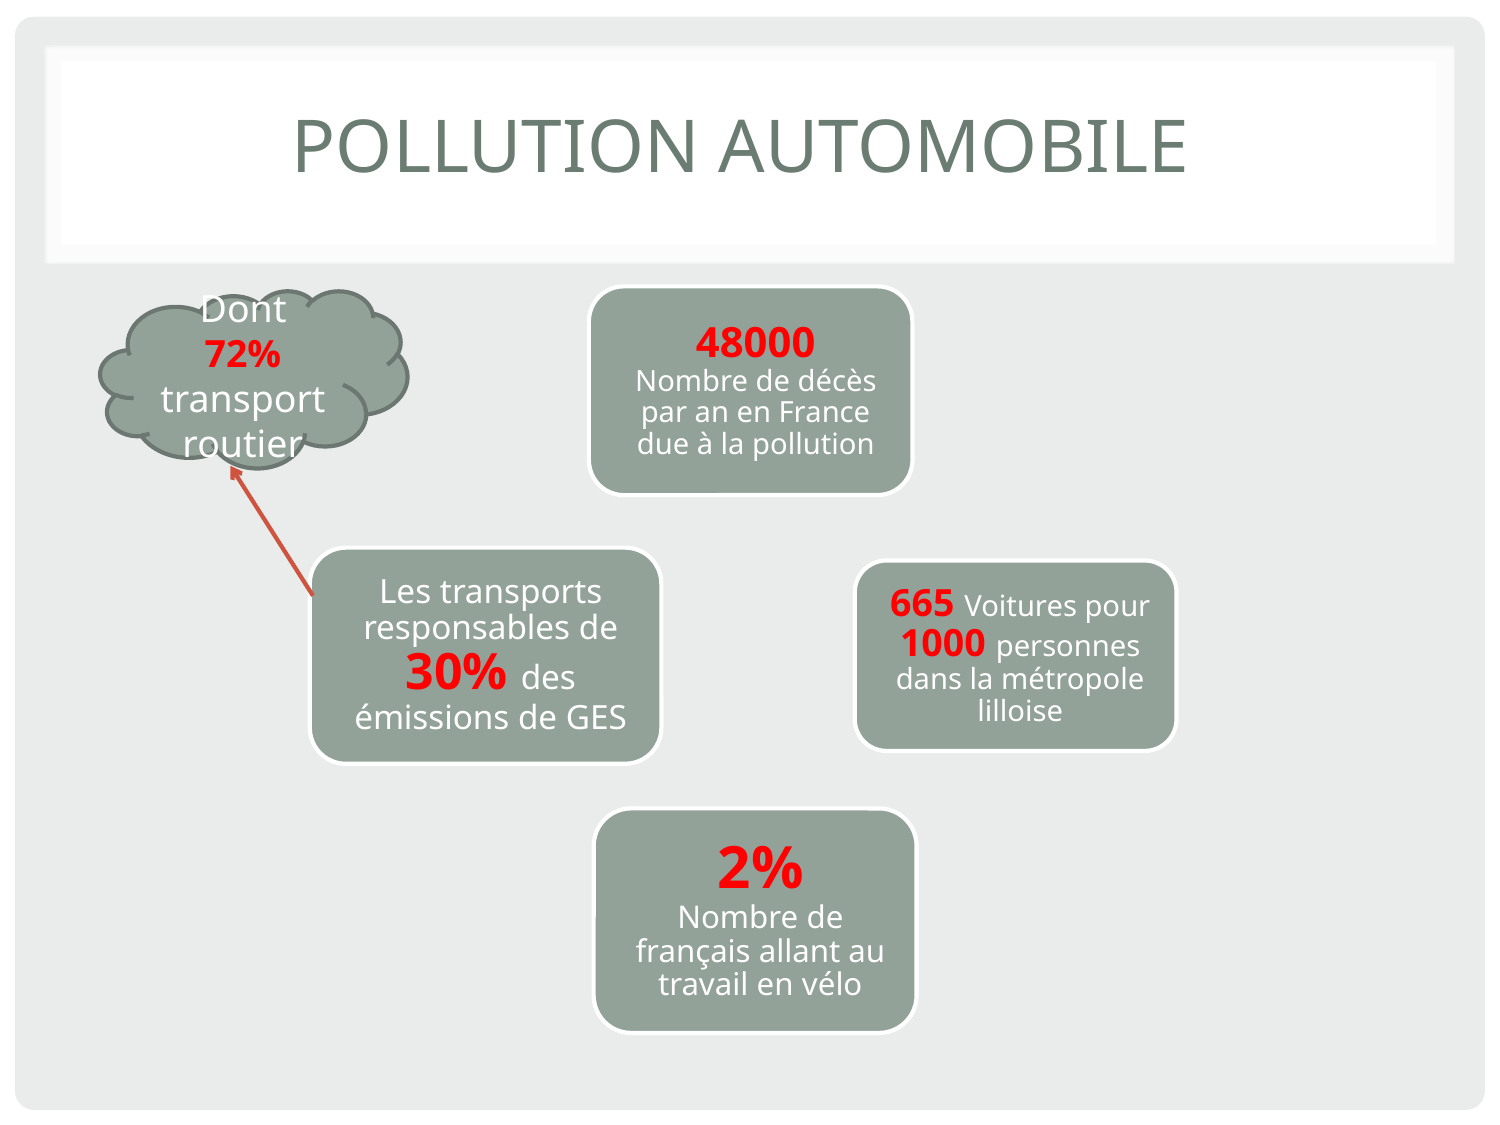

# POLLUTION AUTOMOBILE
48000
Nombre de décès par an en France due à la pollution
Les transports responsables de 30% des émissions de GES
665 Voitures pour 1000 personnes dans la métropole lilloise
2%
Nombre de français allant au travail en vélo
Dont 72% transport routier